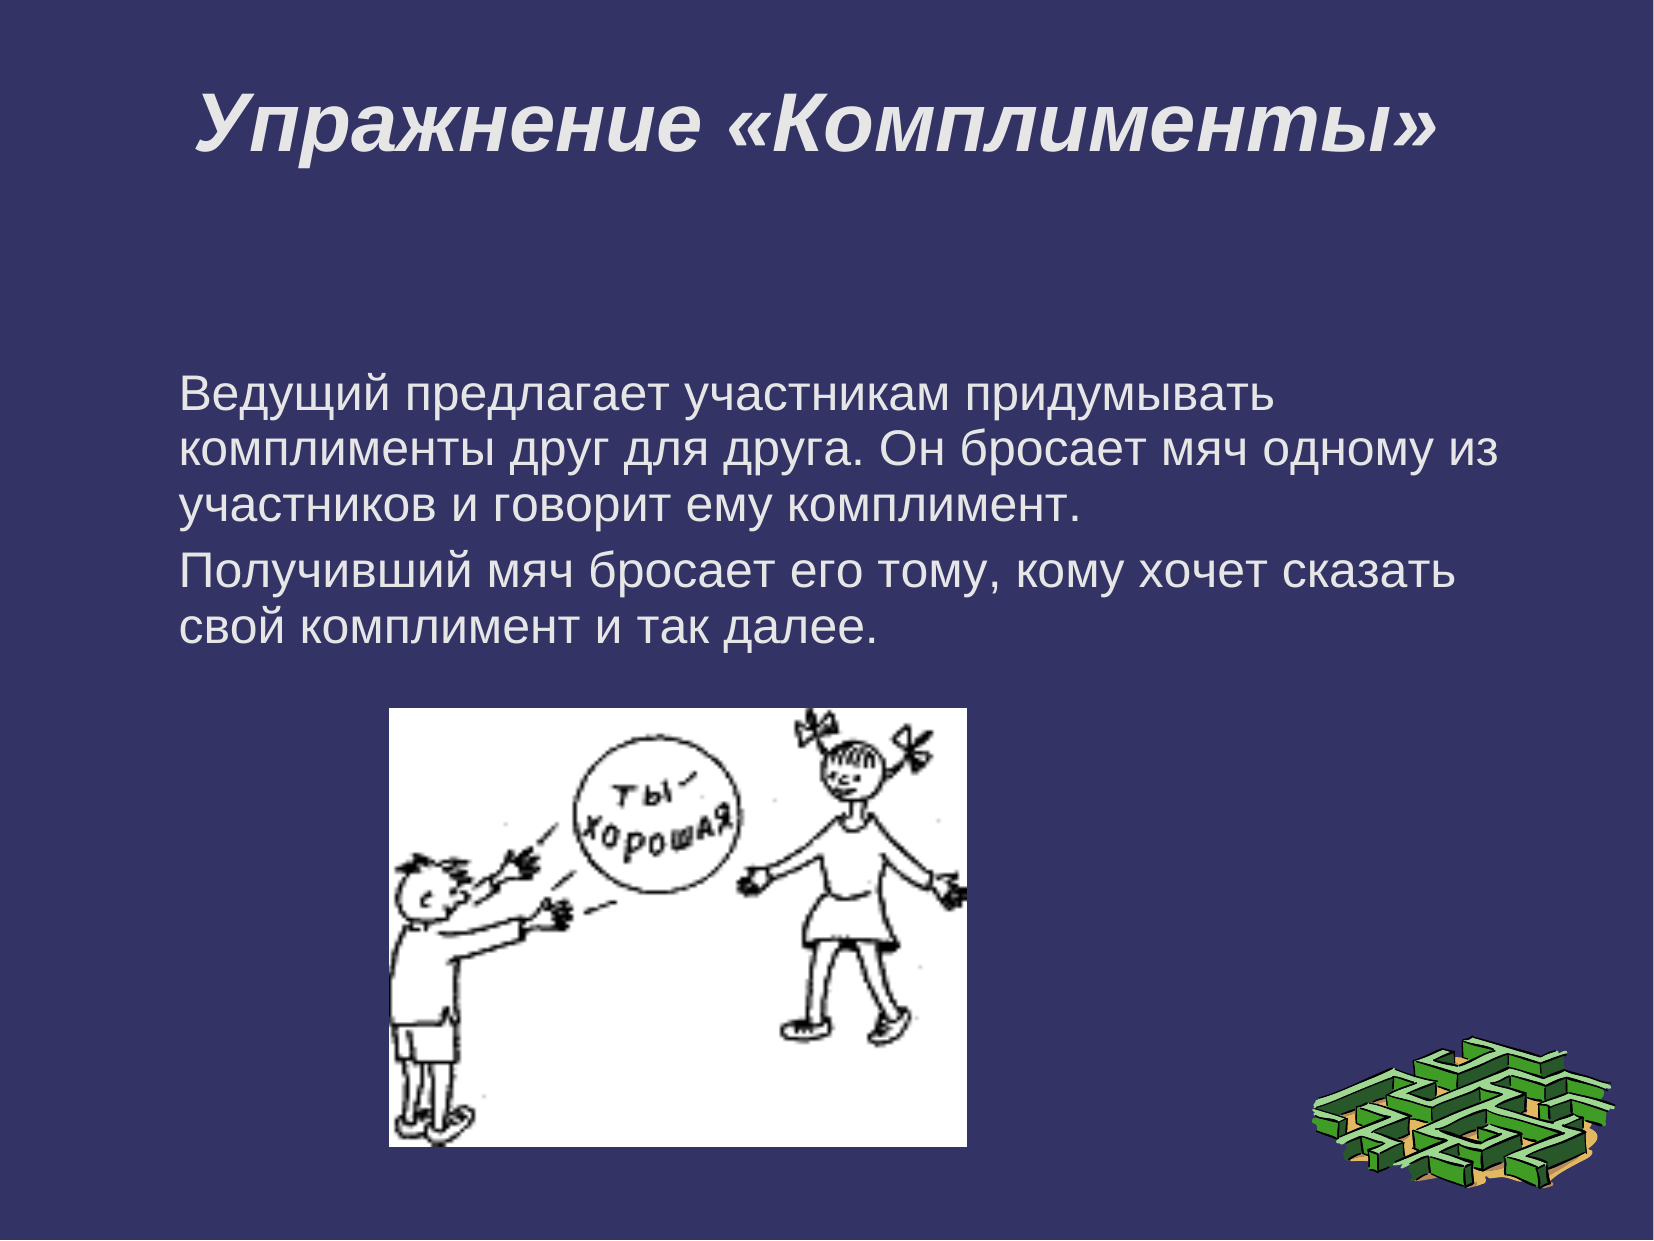

# Упражнение «Комплименты»
Ведущий предлагает участникам придумывать комплименты друг для друга. Он бросает мяч одному из участников и говорит ему комплимент.
Получивший мяч бросает его тому, кому хочет сказать свой комплимент и так далее.